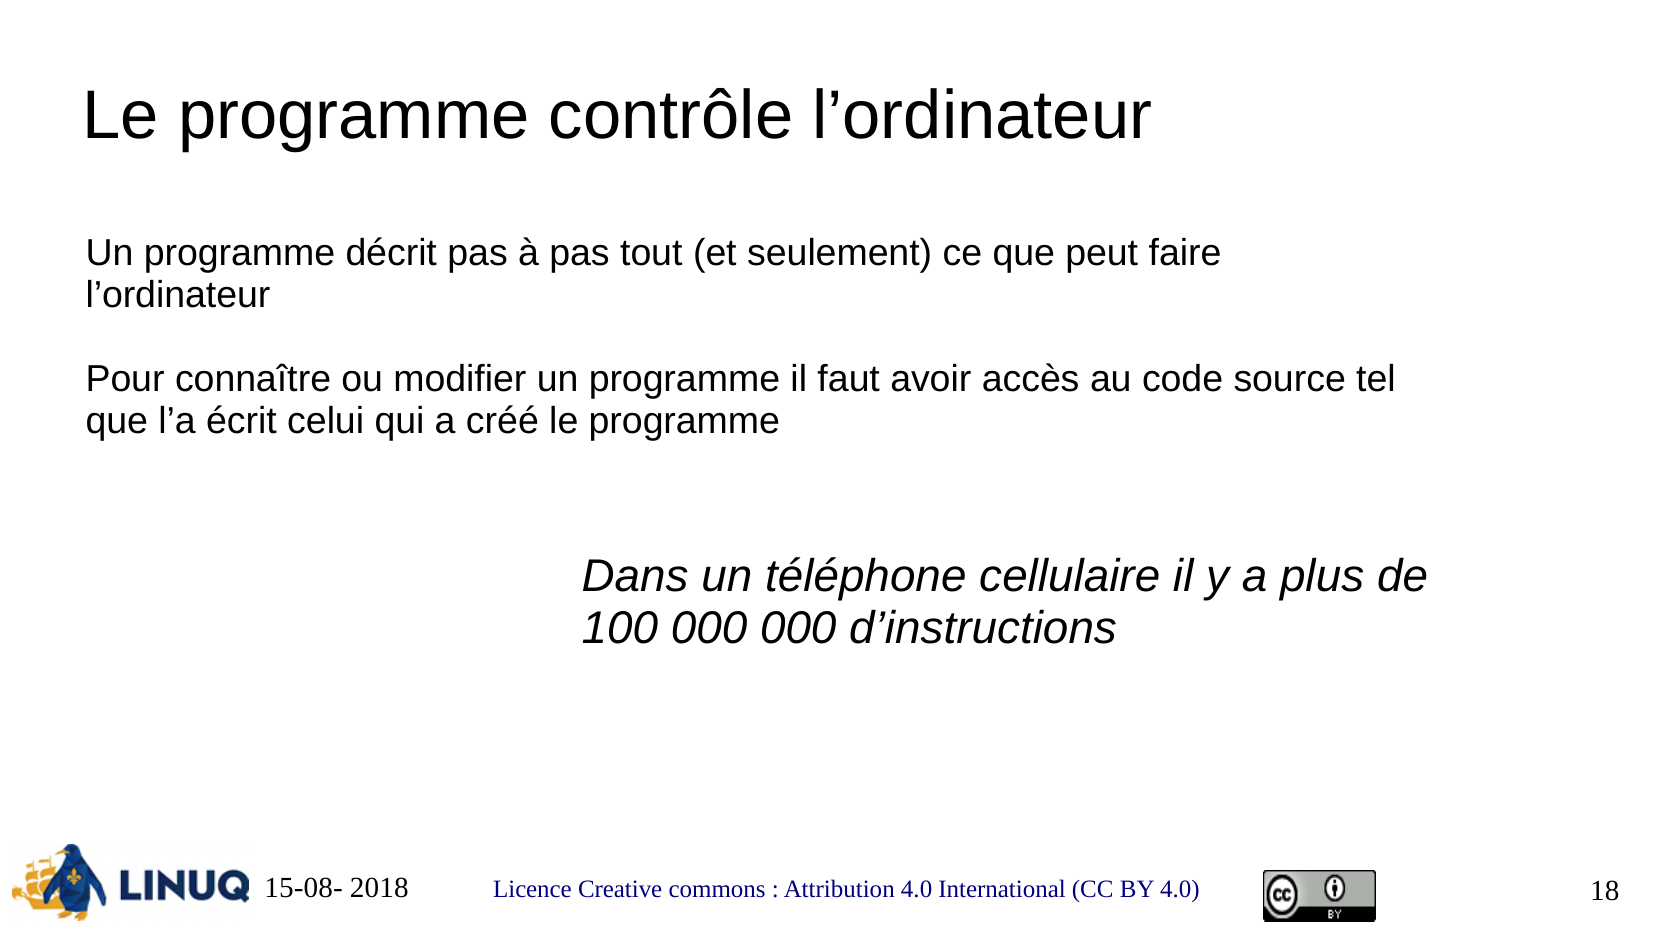

# Le programme contrôle l’ordinateur
Un programme décrit pas à pas tout (et seulement) ce que peut faire l’ordinateur
Pour connaître ou modifier un programme il faut avoir accès au code source tel que l’a écrit celui qui a créé le programme
Dans un téléphone cellulaire il y a plus de
100 000 000 d’instructions
15-08- 2018
18